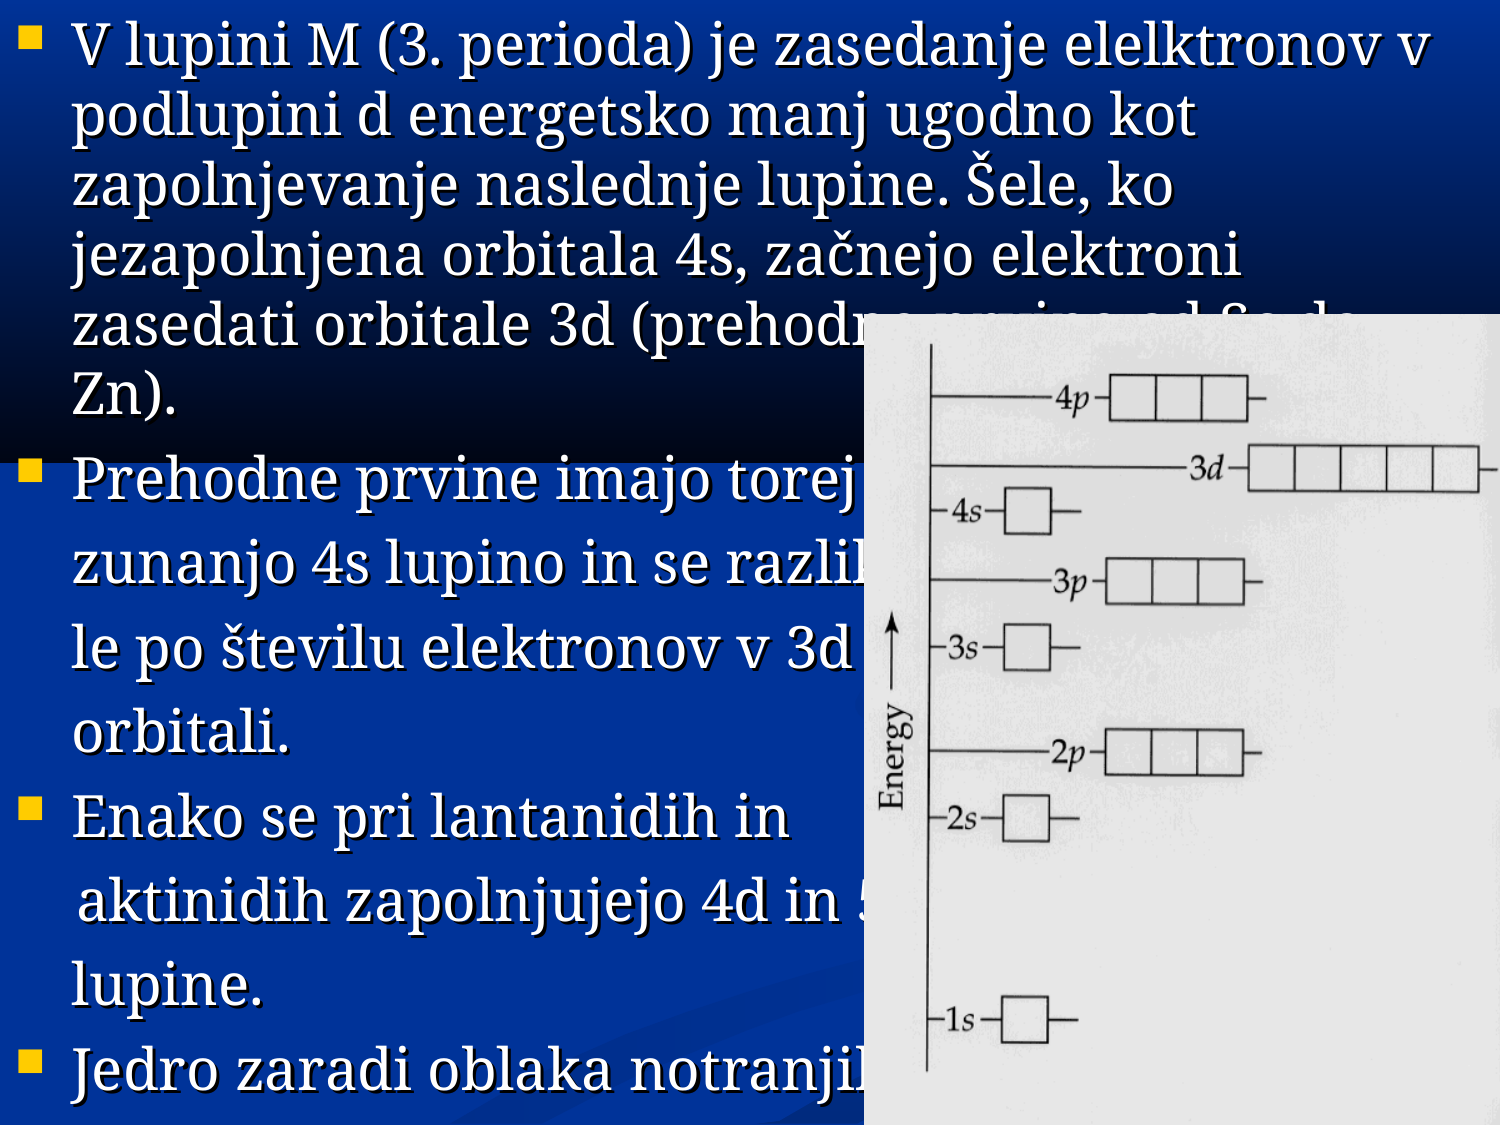

# V lupini M (3. perioda) je zasedanje elelktronov v podlupini d energetsko manj ugodno kot zapolnjevanje naslednje lupine. Šele, ko jezapolnjena orbitala 4s, začnejo elektroni zasedati orbitale 3d (prehodne prvine od Sc do Zn).
Prehodne prvine imajo torej enako
	zunanjo 4s lupino in se razlikujejo
	le po številu elektronov v 3d
	orbitali.
Enako se pri lantanidih in
 aktinidih zapolnjujejo 4d in 5f
	lupine.
Jedro zaradi oblaka notranjih
	elektronov zato šibkeje privlači
	zunanje – “zaščitni učinek”.